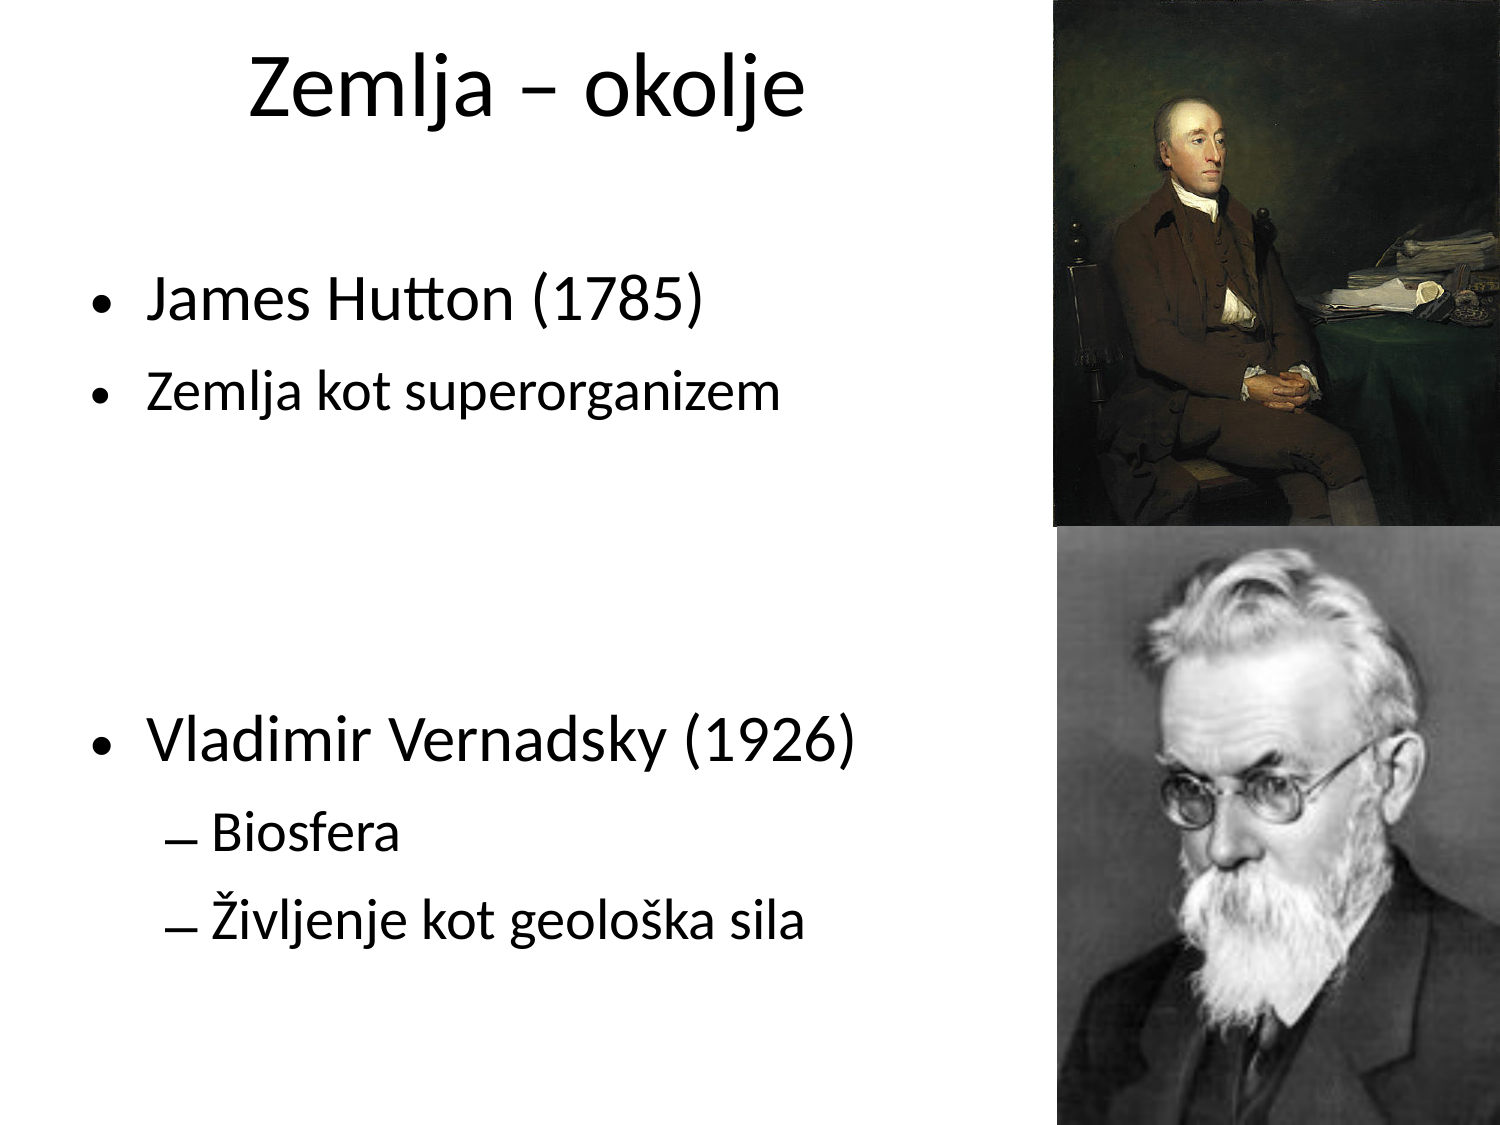

# Zemlja – okolje
| |
| --- |
James Hutton (1785)
Zemlja kot superorganizem
Vladimir Vernadsky (1926)
Biosfera
Življenje kot geološka sila